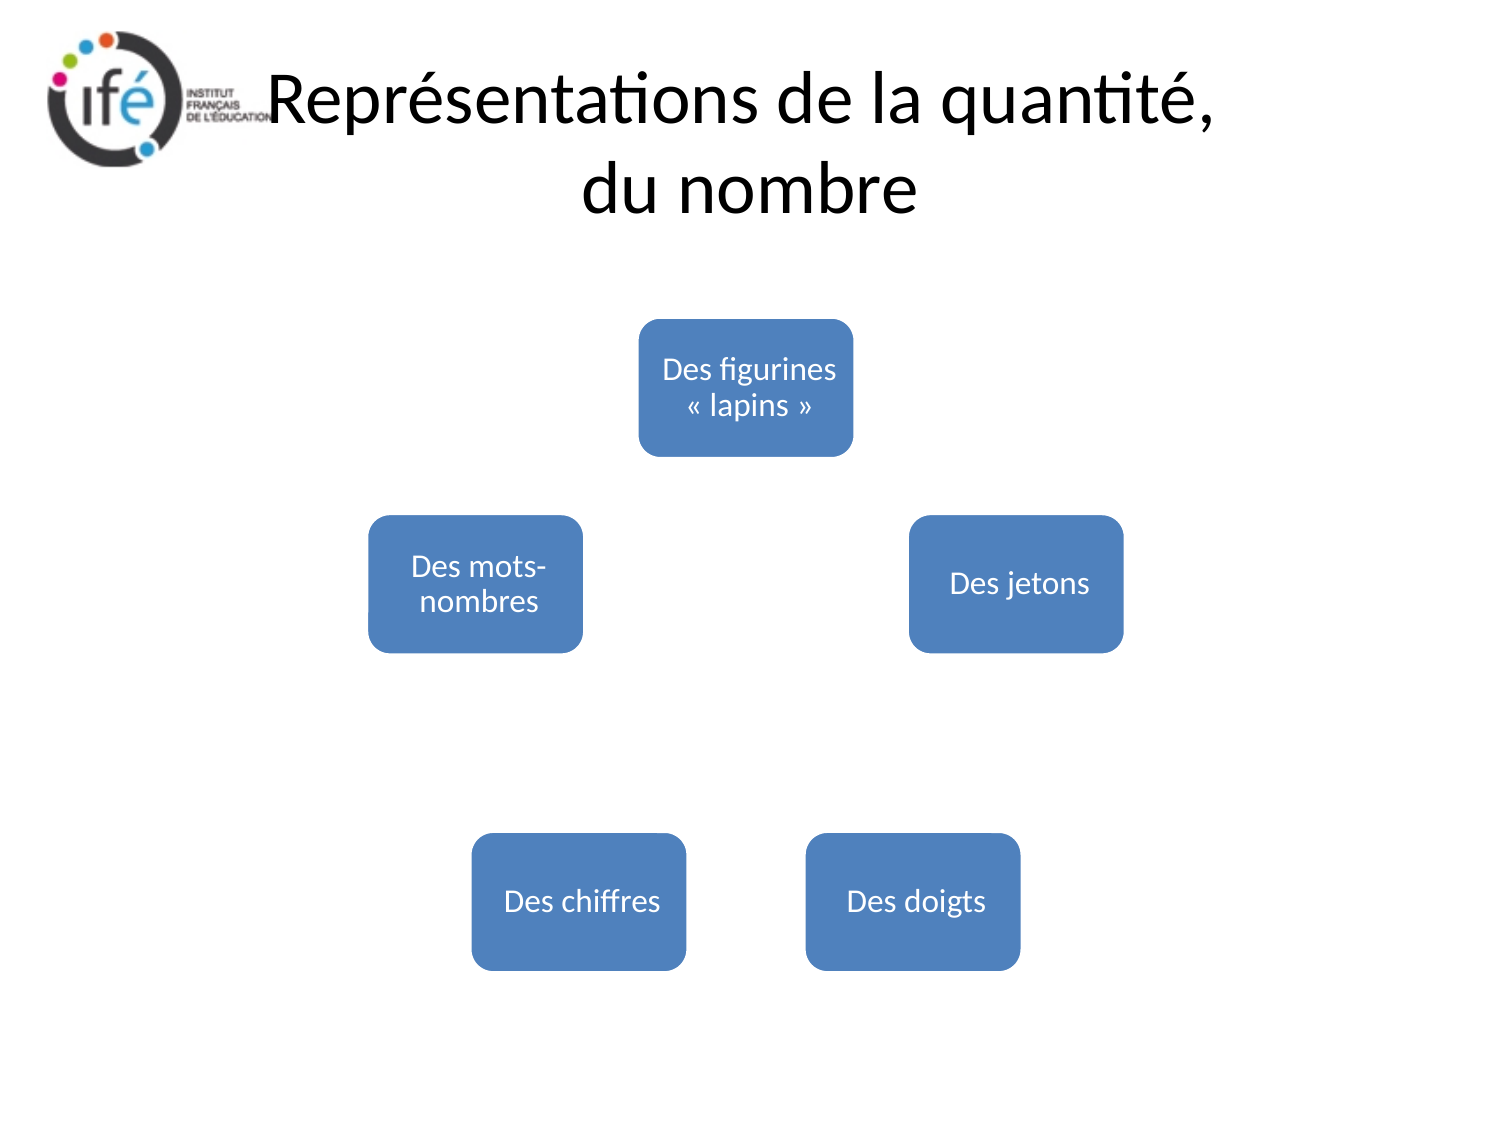

# Représentations de la quantité, du nombre
Des figurines « lapins »
Des mots-nombres
Des jetons
Des chiffres
Des doigts